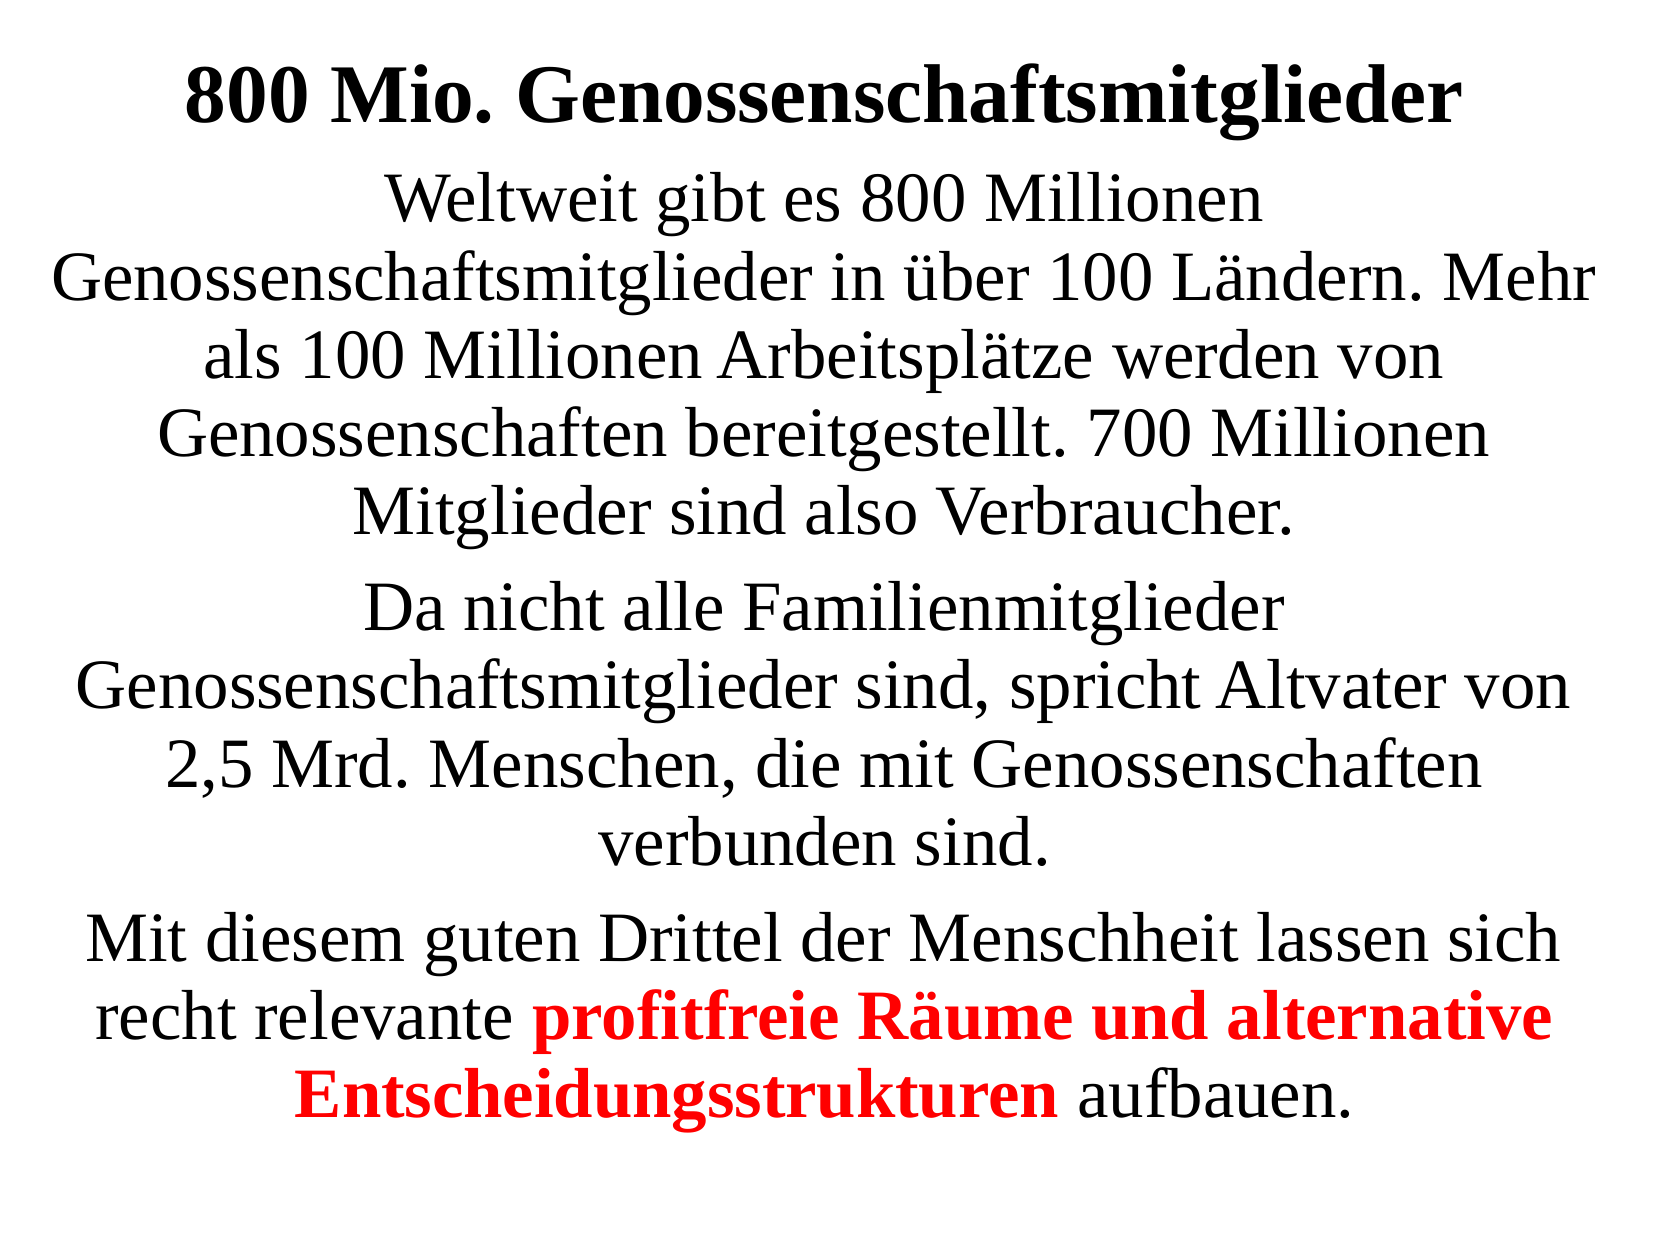

800 Mio. Genossenschaftsmitglieder
Weltweit gibt es 800 Millionen Genossenschaftsmitglieder in über 100 Ländern. Mehr als 100 Millionen Arbeitsplätze werden von Genossenschaften bereitgestellt. 700 Millionen Mitglieder sind also Verbraucher.
Da nicht alle Familienmitglieder Genossenschaftsmitglieder sind, spricht Altvater von 2,5 Mrd. Menschen, die mit Genossenschaften verbunden sind.
Mit diesem guten Drittel der Menschheit lassen sich recht relevante profitfreie Räume und alternative Entscheidungsstrukturen aufbauen.